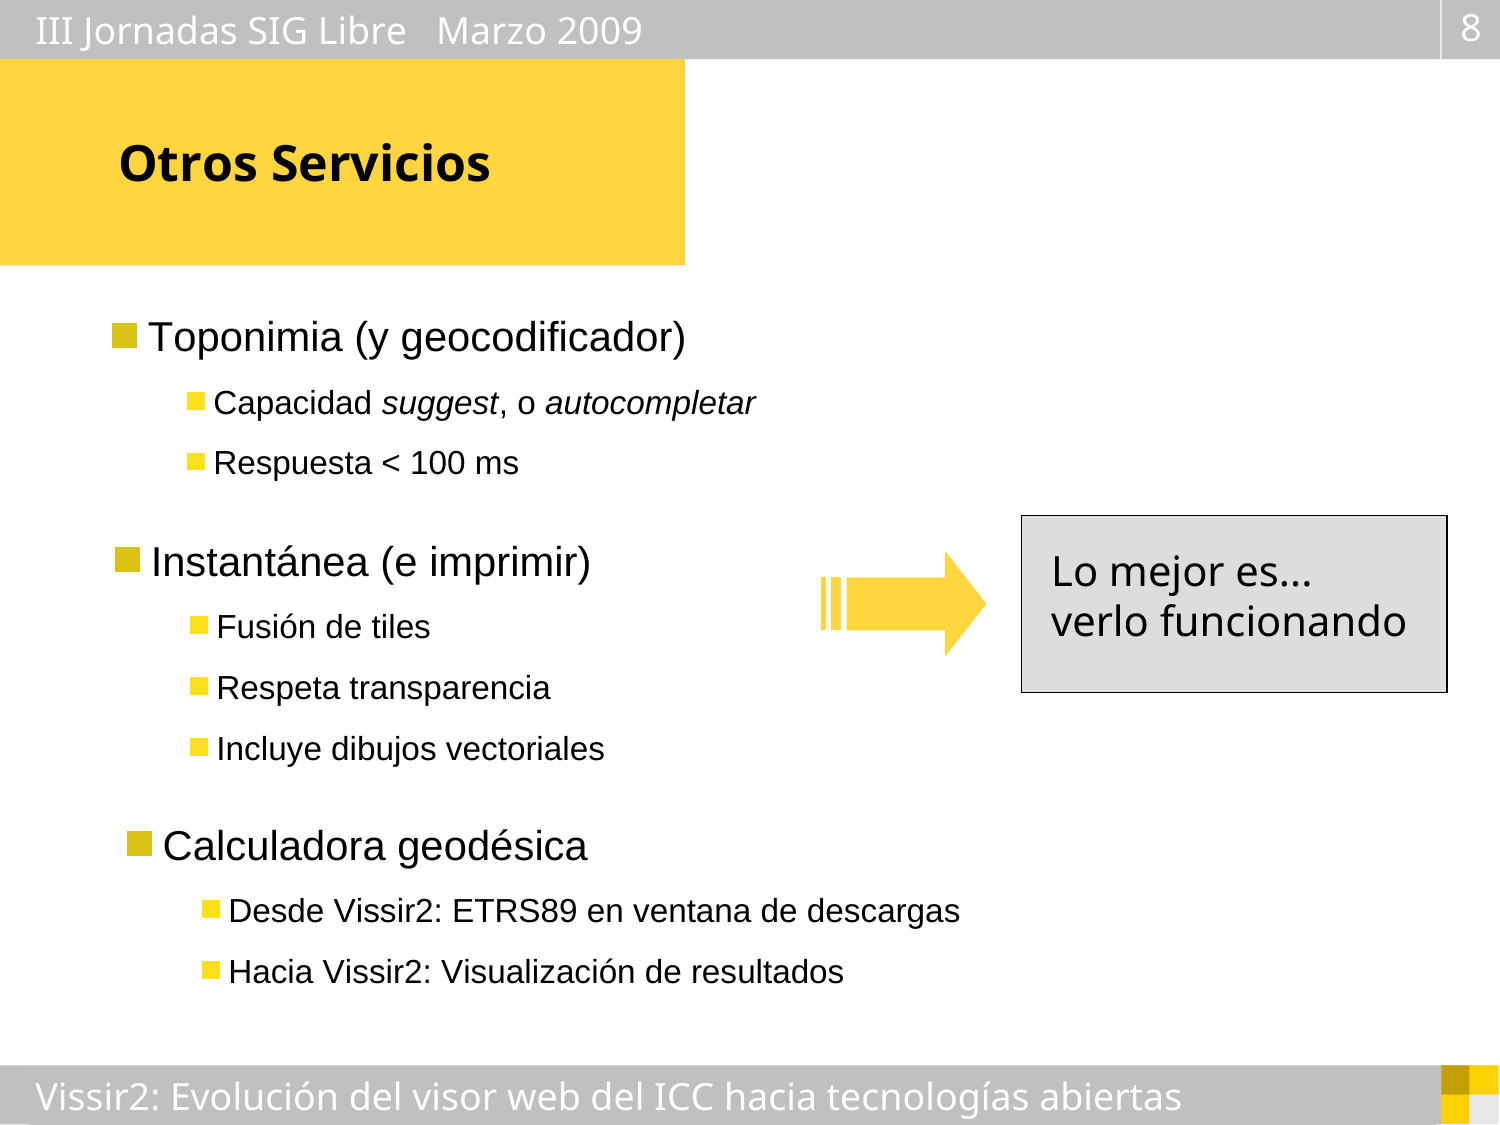

III Jornadas SIG Libre Marzo 2009
# Otros Servicios
 Toponimia (y geocodificador)
 Capacidad suggest, o autocompletar
 Respuesta < 100 ms
Lo mejor es...
verlo funcionando
 Instantánea (e imprimir)
 Fusión de tiles
 Respeta transparencia
 Incluye dibujos vectoriales
 Calculadora geodésica
 Desde Vissir2: ETRS89 en ventana de descargas
 Hacia Vissir2: Visualización de resultados
Vissir2: Evolución del visor web del ICC hacia tecnologías abiertas